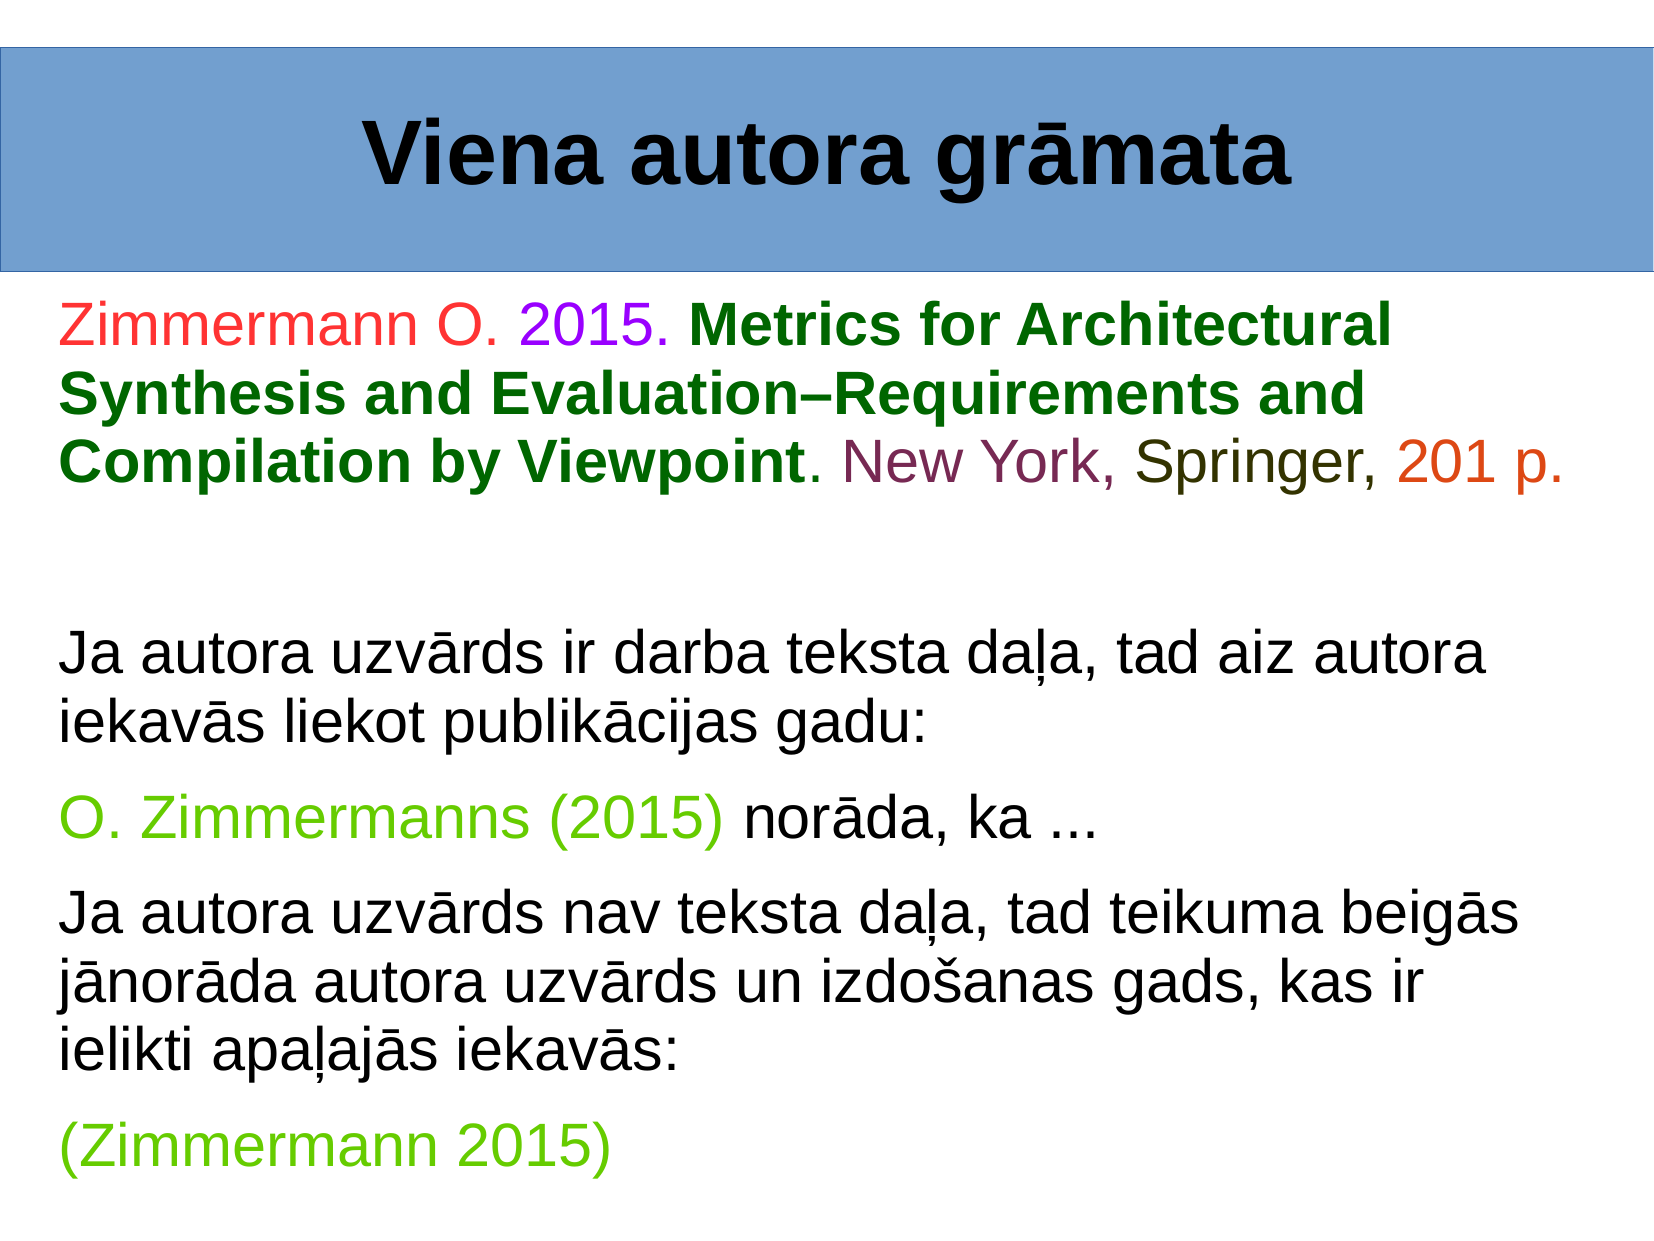

# Viena autora grāmata
Zimmermann O. 2015. Metrics for Architectural Synthesis and Evaluation–Requirements and Compilation by Viewpoint. New York, Springer, 201 p.
Ja autora uzvārds ir darba teksta daļa, tad aiz autora iekavās liekot publikācijas gadu:
O. Zimmermanns (2015) norāda, ka ...
Ja autora uzvārds nav teksta daļa, tad teikuma beigās jānorāda autora uzvārds un izdošanas gads, kas ir ielikti apaļajās iekavās:
(Zimmermann 2015)